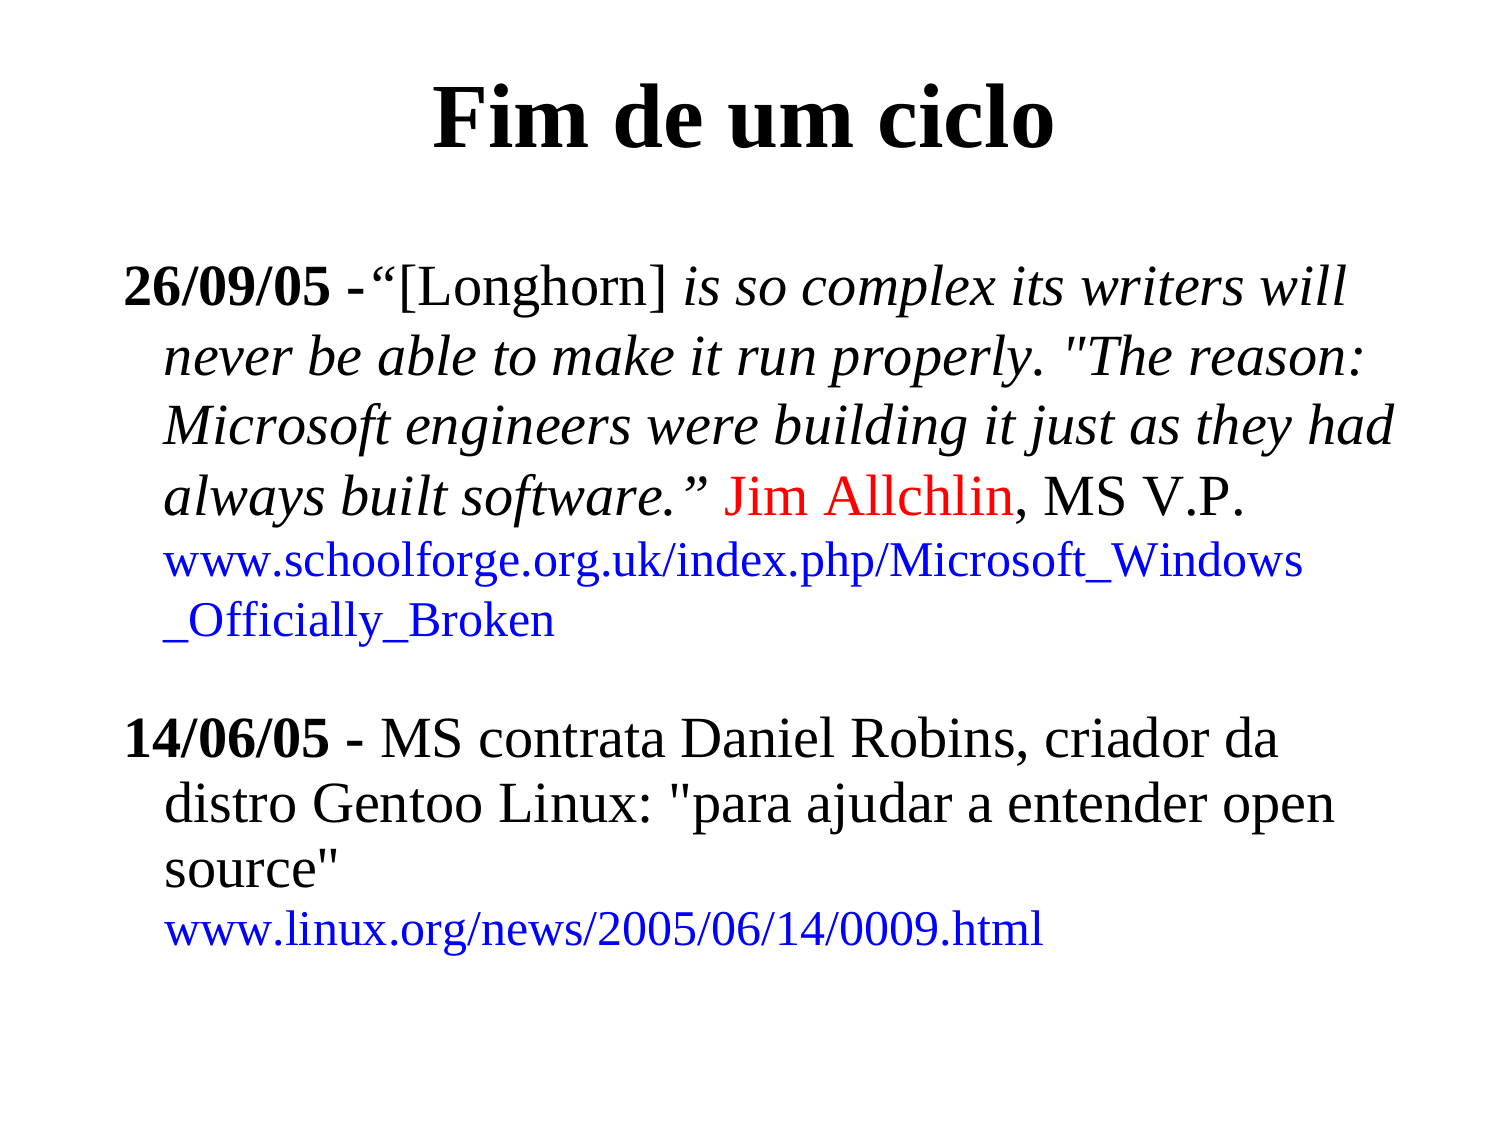

Fim de um ciclo
26/09/05 -“[Longhorn] is so complex its writers will never be able to make it run properly. "The reason: Microsoft engineers were building it just as they had always built software.” Jim Allchlin, MS V.P.
www.schoolforge.org.uk/index.php/Microsoft_Windows _Officially_Broken
14/06/05 - MS contrata Daniel Robins, criador da distro Gentoo Linux: "para ajudar a entender open source"
www.linux.org/news/2005/06/14/0009.html